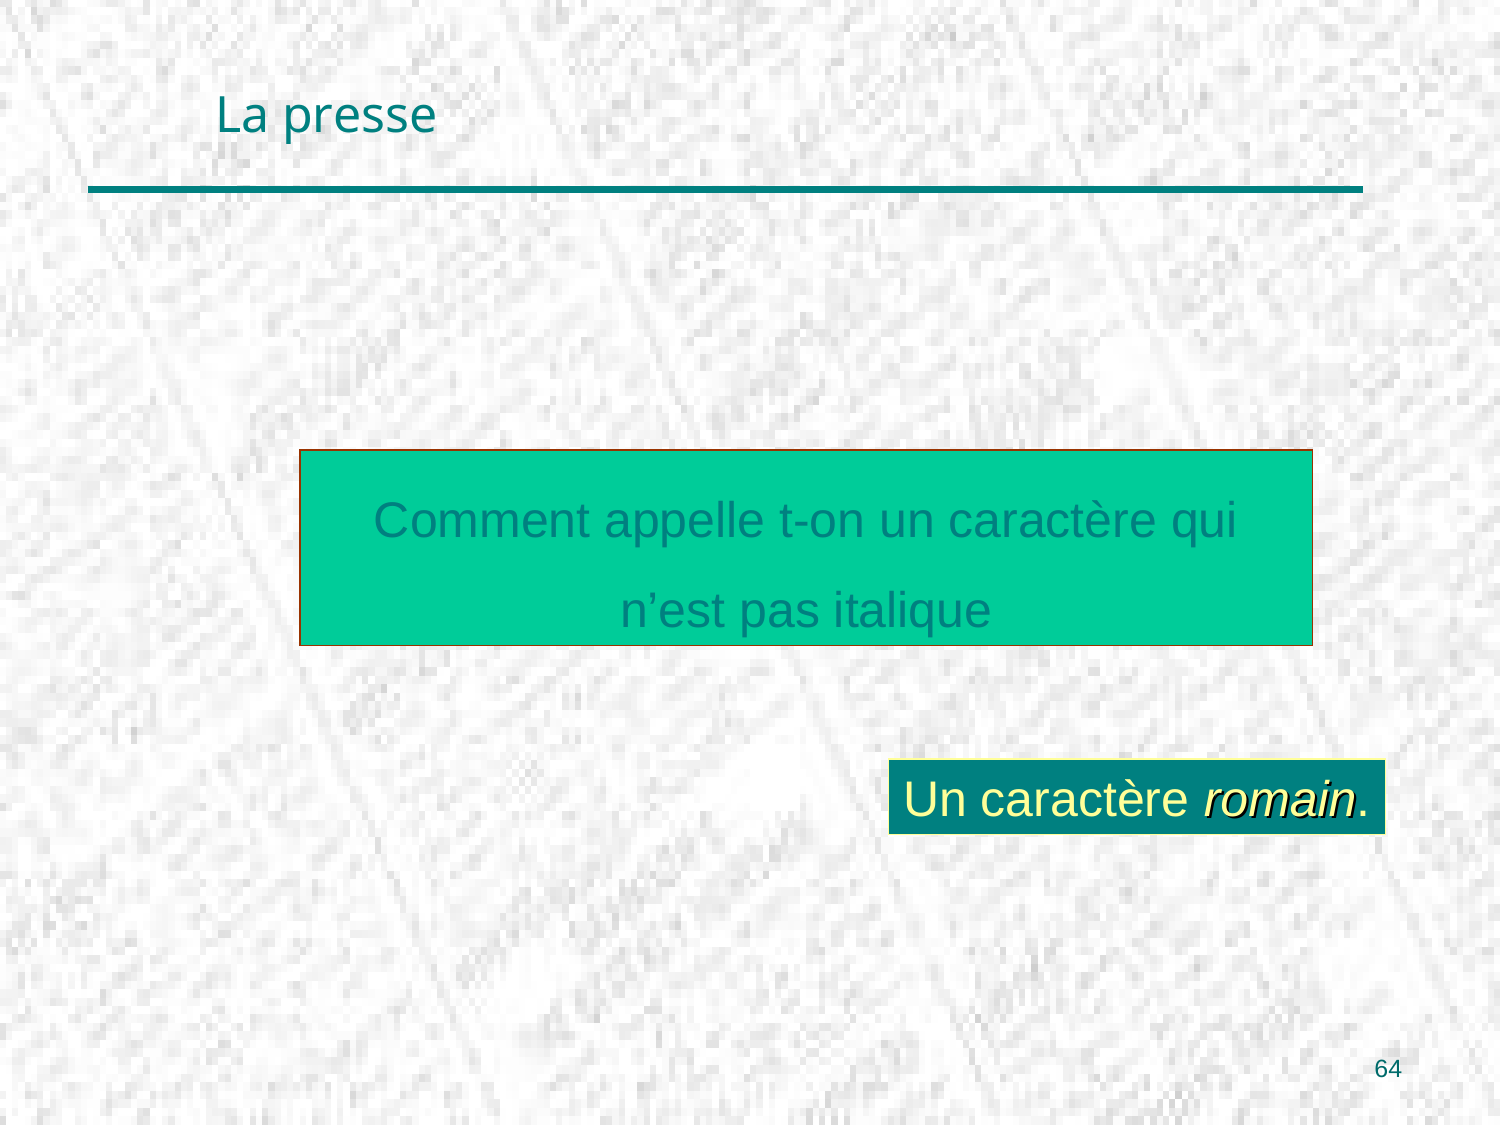

La presse
Comment appelle t-on un caractère qui n’est pas italique
Un caractère romain.
64